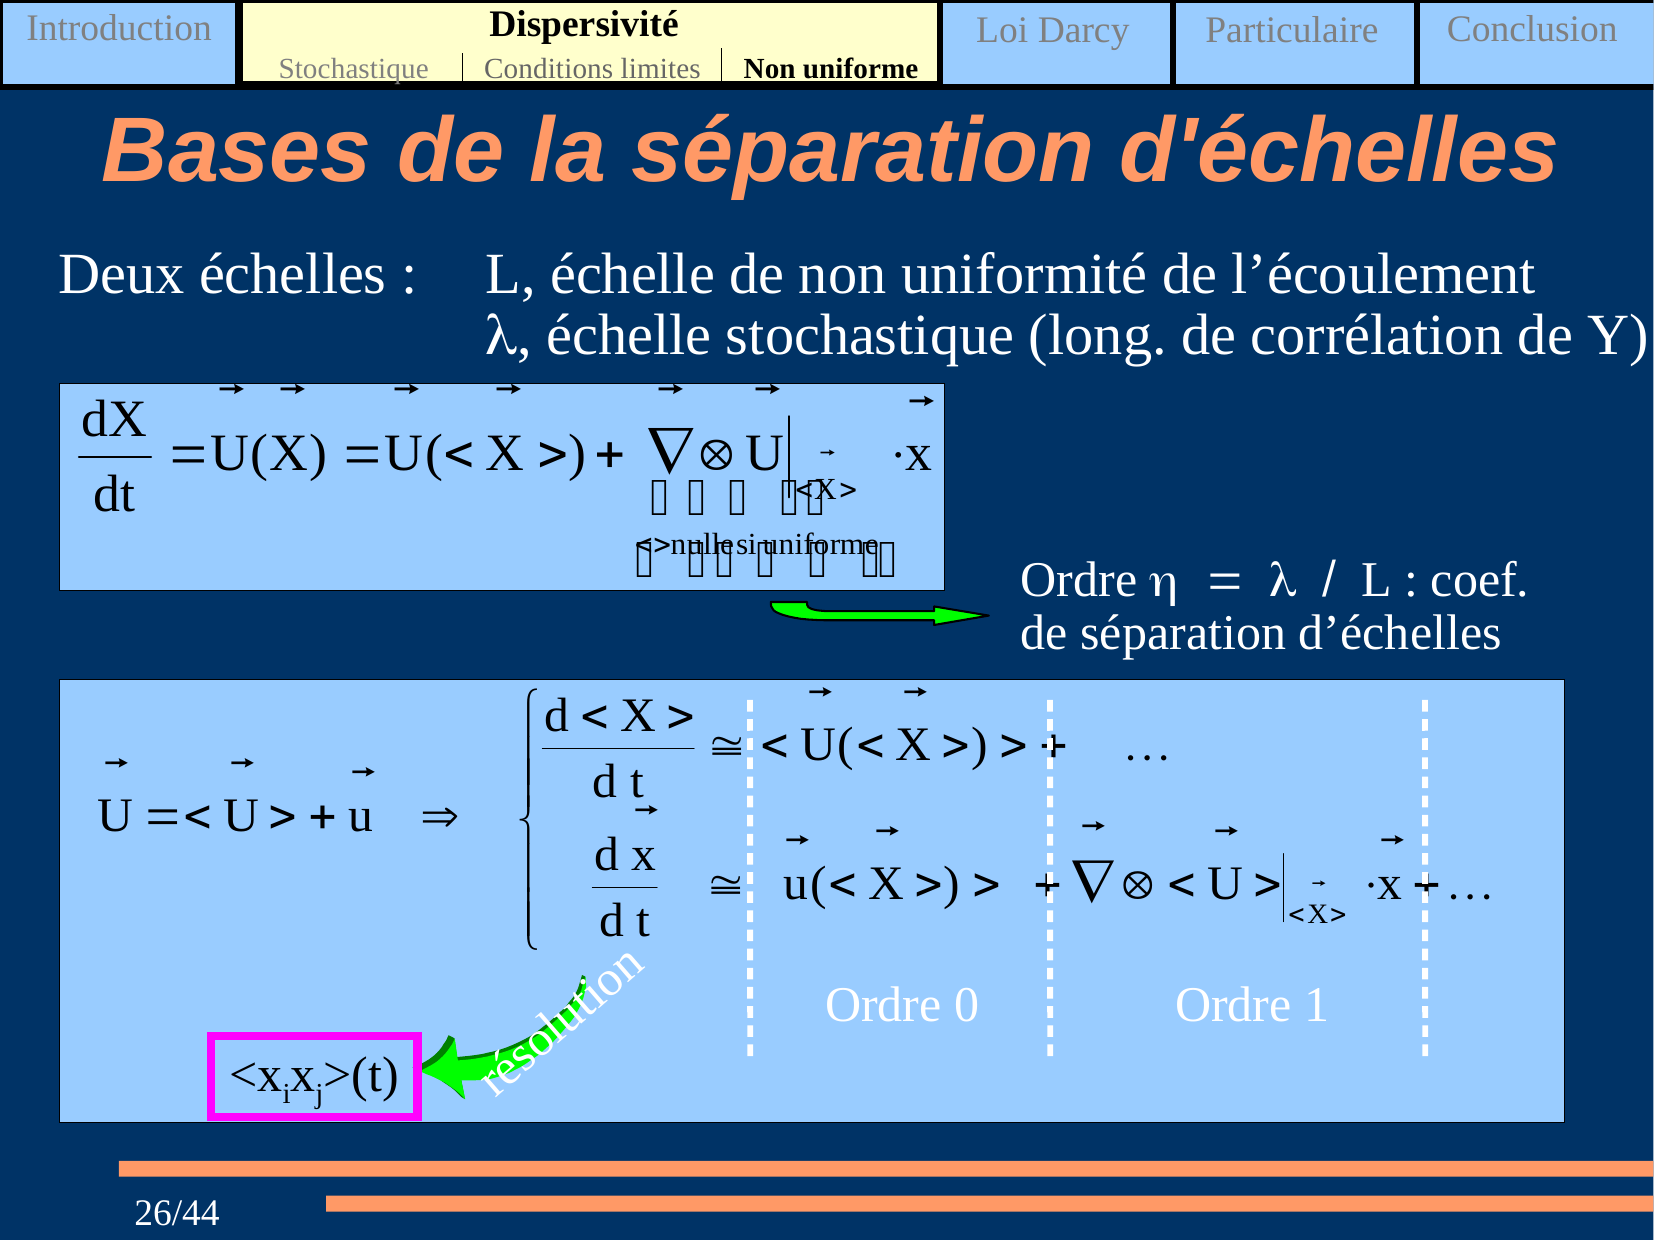

Dispersivité
Introduction
Conclusion
Loi Darcy
Particulaire
Stochastique
Conditions limites
Non uniforme
Bases de la séparation d'échelles
Deux échelles :	L, échelle de non uniformité de l’écoulement
	, échelle stochastique (long. de corrélation de Y)
Ordre L : coef.
de séparation d’échelles
Ordre 0
Ordre 1
résolution
<xixj>(t)